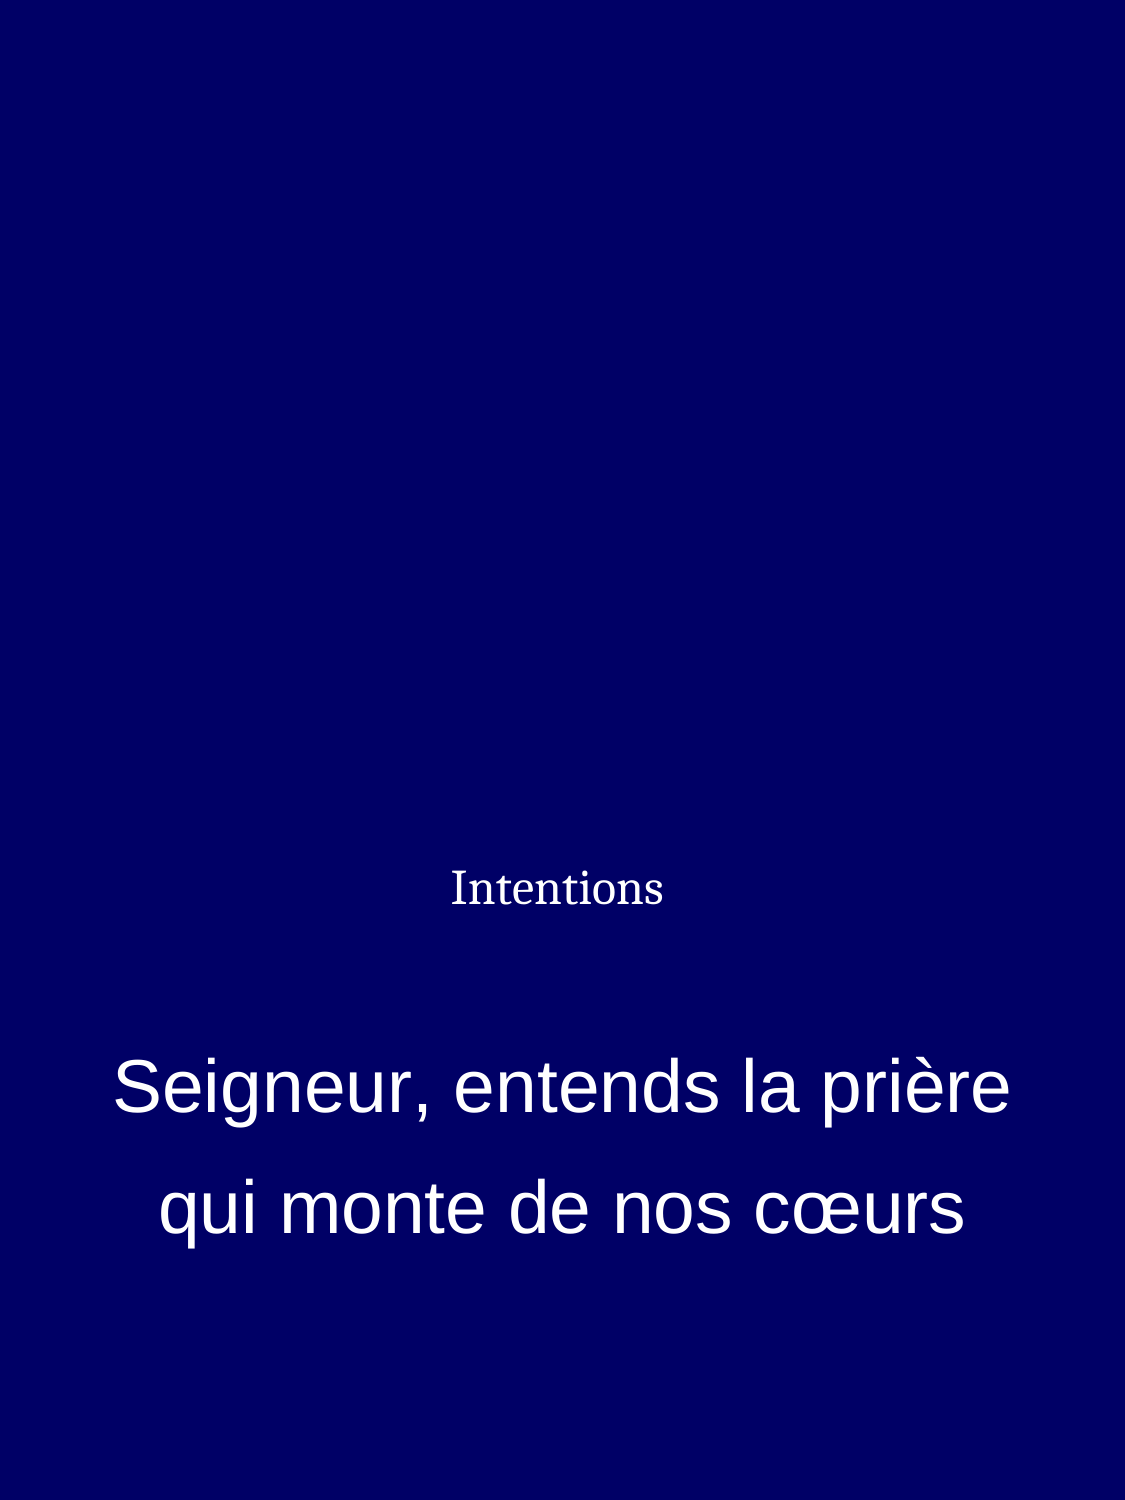

Intentions
Seigneur, entends la prière
qui monte de nos cœurs